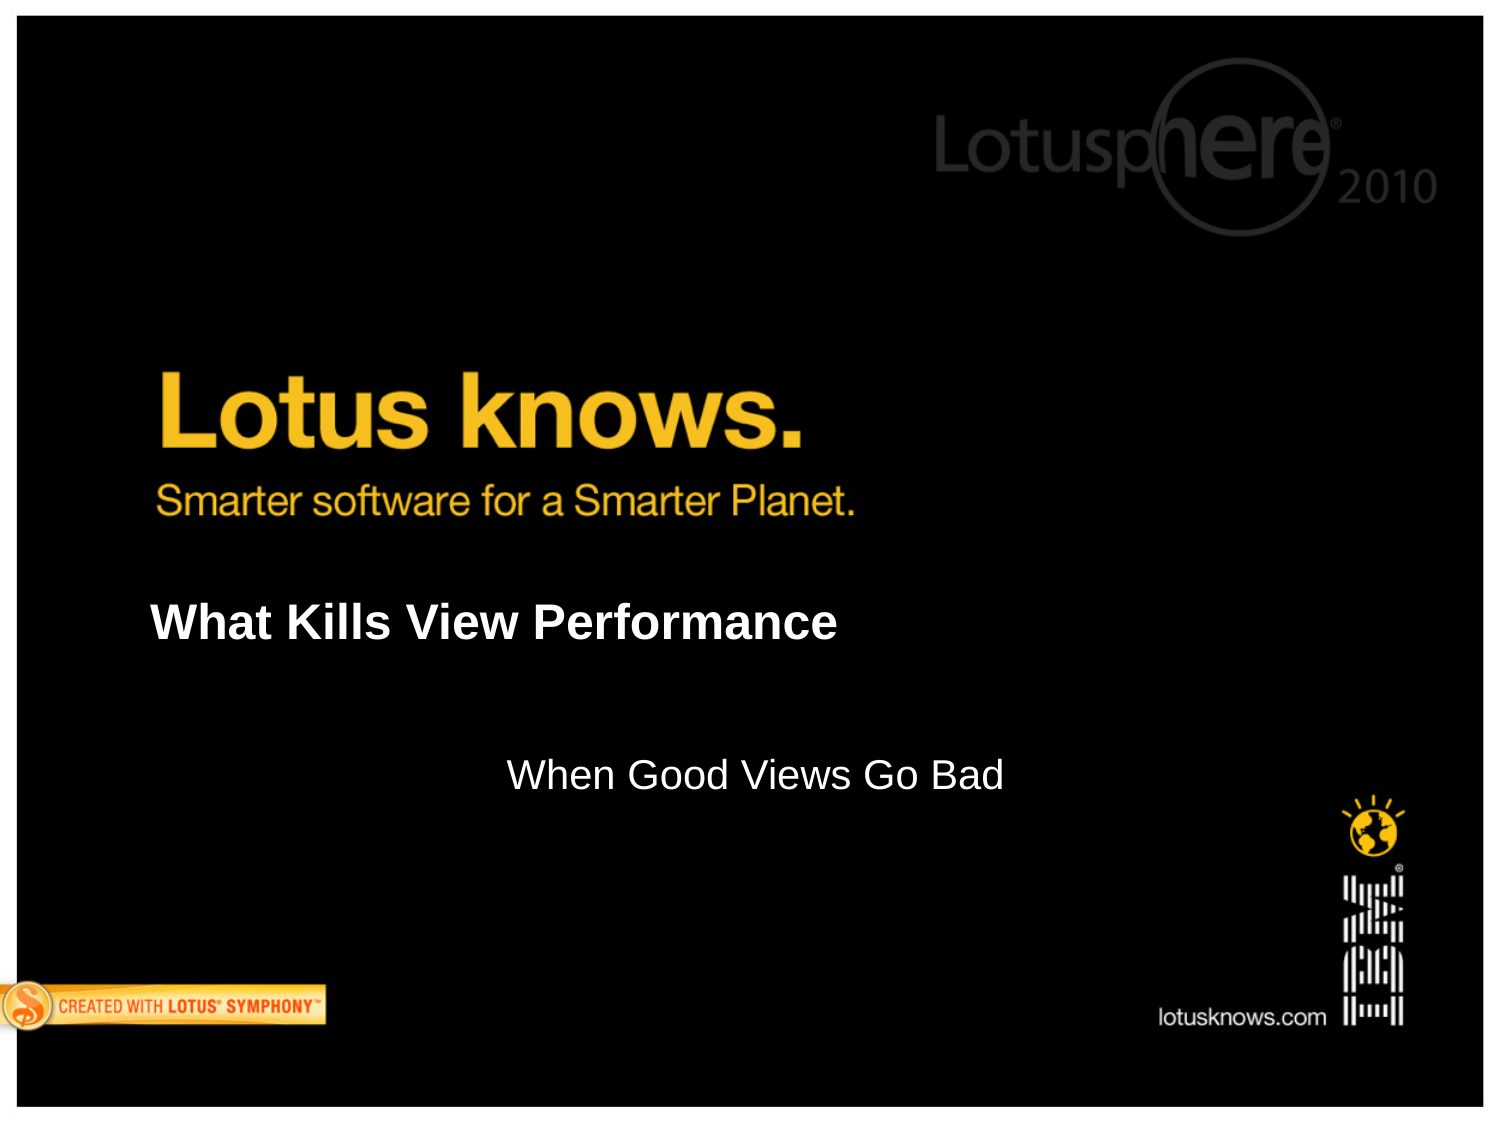

# What Kills View Performance
 When Good Views Go Bad